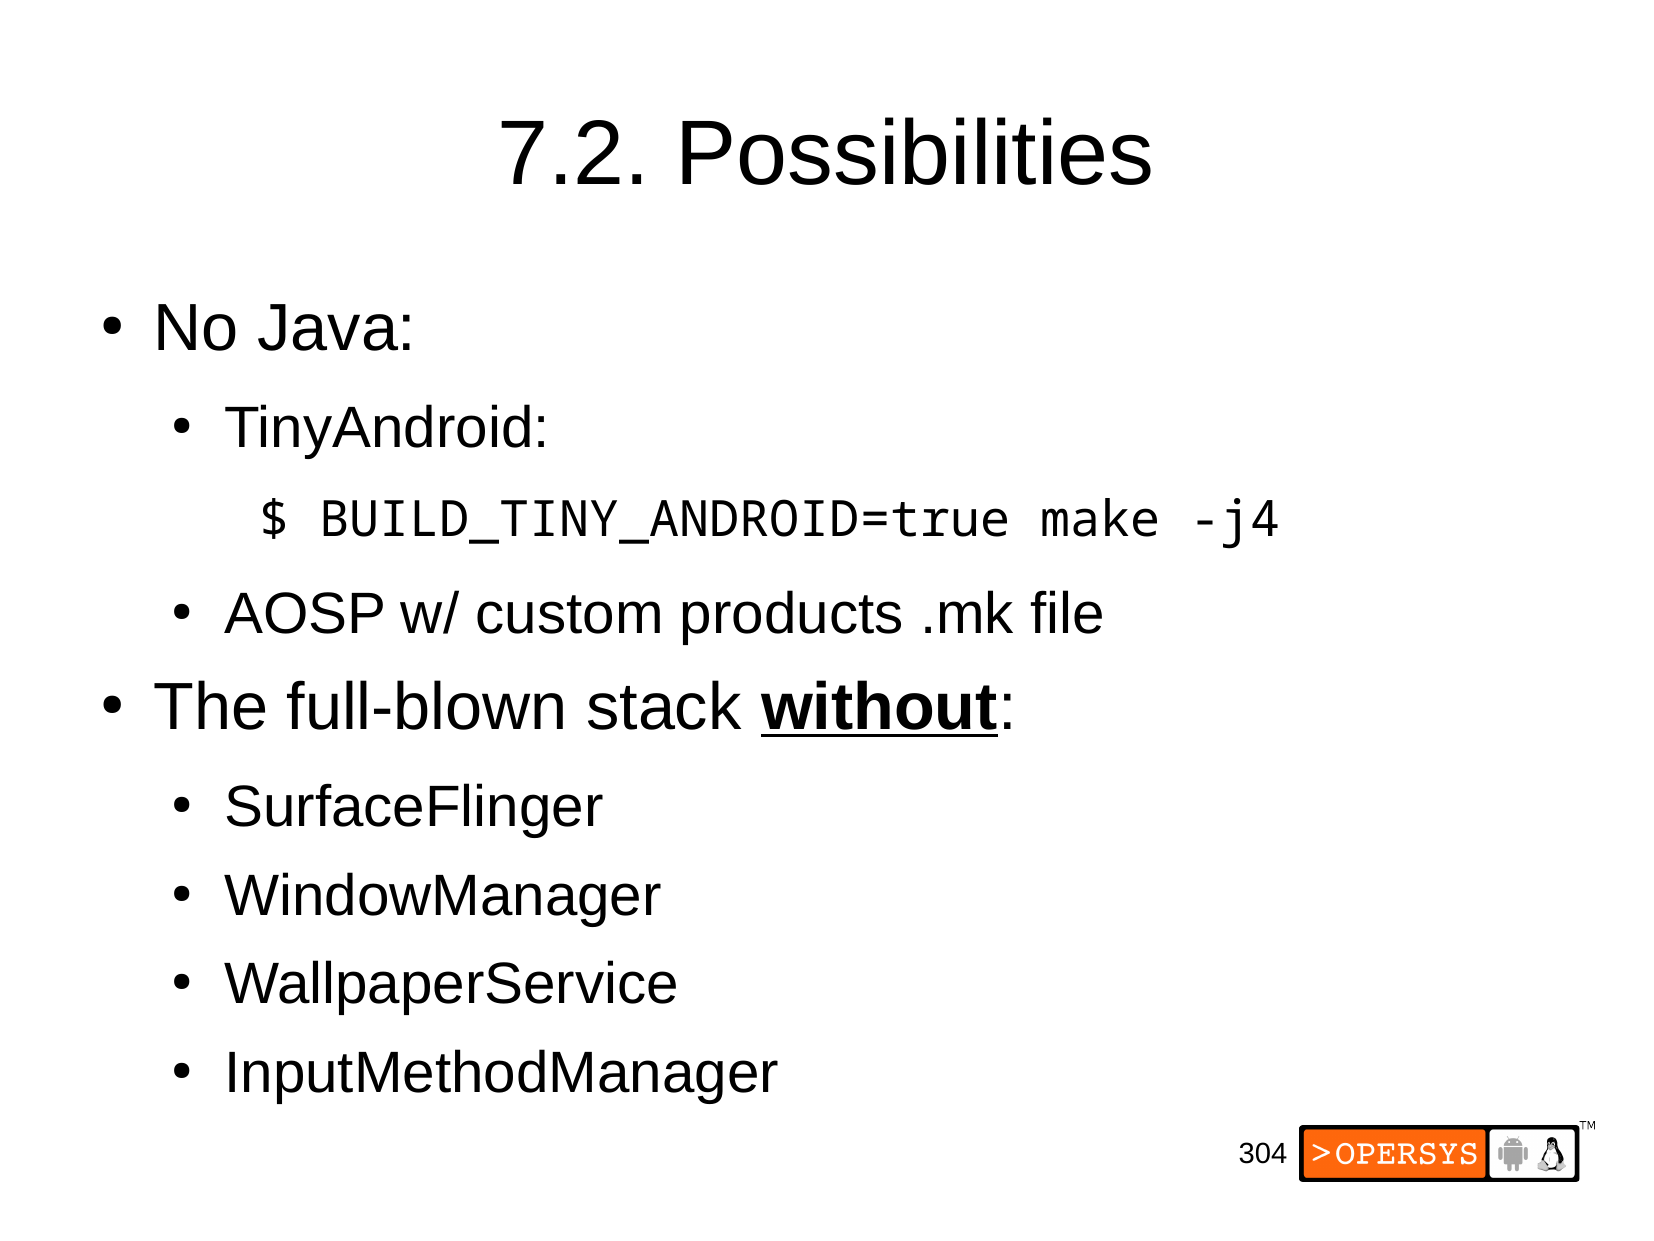

# 7.2. Possibilities
No Java:
TinyAndroid:
$ BUILD_TINY_ANDROID=true make -j4
AOSP w/ custom products .mk file
The full-blown stack without:
SurfaceFlinger
WindowManager
WallpaperService
InputMethodManager